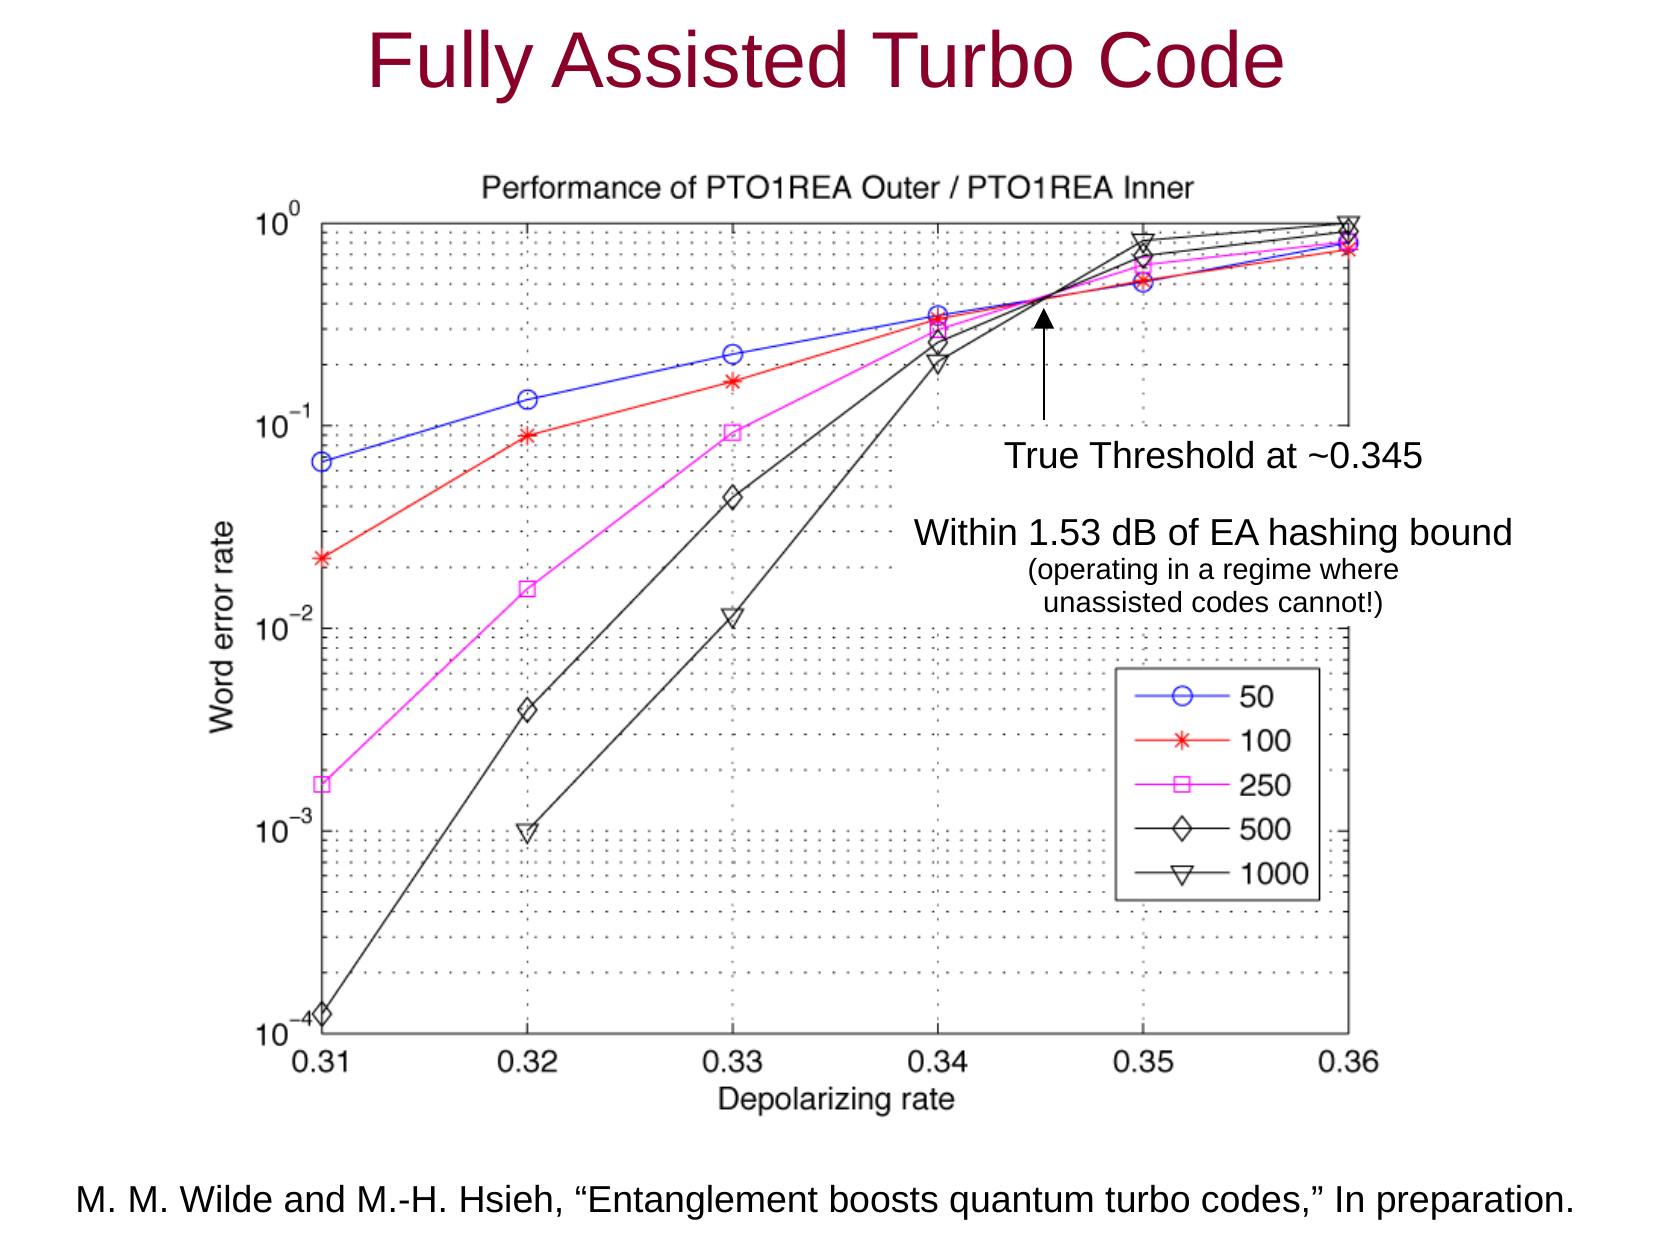

# Fully Assisted Turbo Code
True Threshold at ~0.345
Within 1.53 dB of EA hashing bound
(operating in a regime where
unassisted codes cannot!)
M. M. Wilde and M.-H. Hsieh, “Entanglement boosts quantum turbo codes,” In preparation.